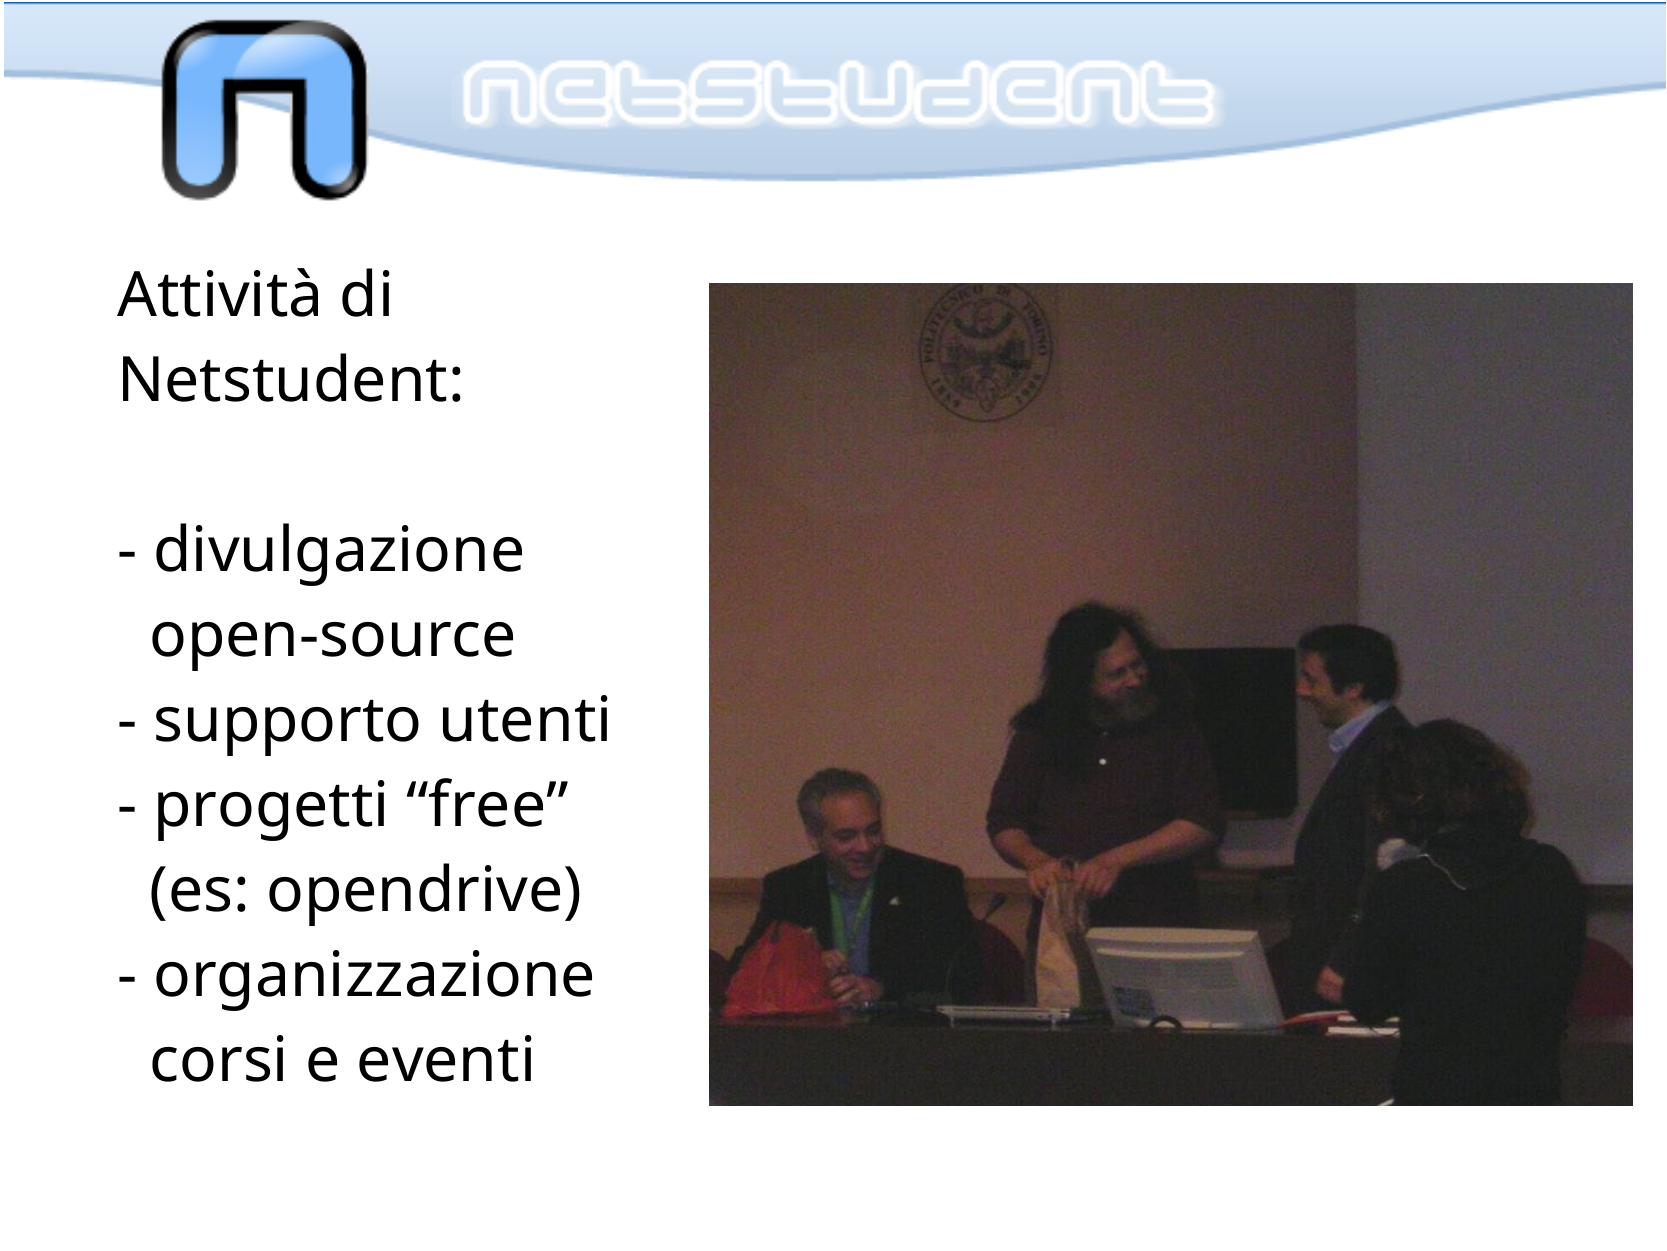

# Attività di Netstudent: - divulgazione open-source - supporto utenti - progetti “free” (es: opendrive) - organizzazione corsi e eventi